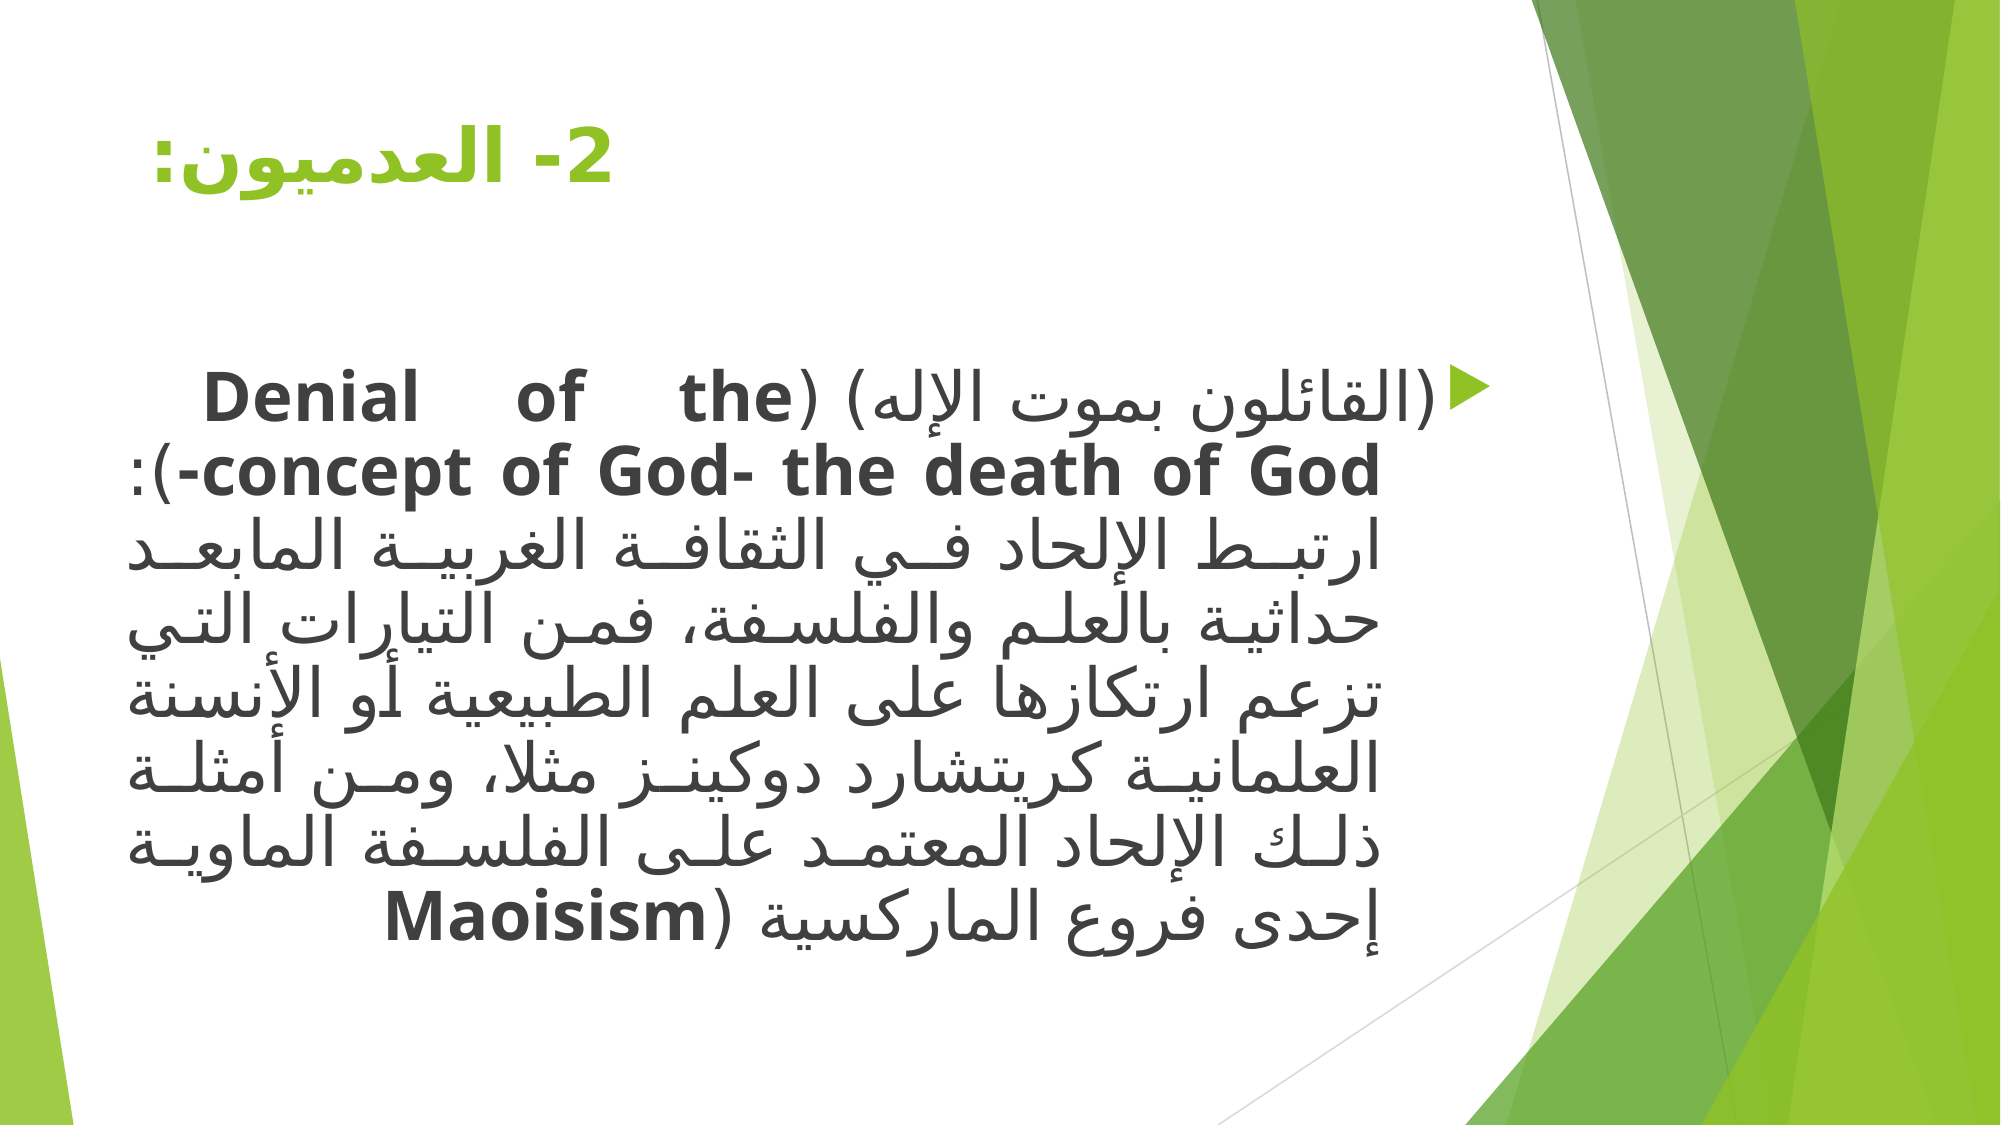

# 2- العدميون:
(القائلون بموت الإله) (Denial of the concept of God- the death of God-): ارتبط الإلحاد في الثقافة الغربية المابعد حداثية بالعلم والفلسفة، فمن التيارات التي تزعم ارتكازها على العلم الطبيعية أو الأنسنة العلمانية كريتشارد دوكينز مثلا، ومن أمثلة ذلك الإلحاد المعتمد على الفلسفة الماوية إحدى فروع الماركسية (Maoisism